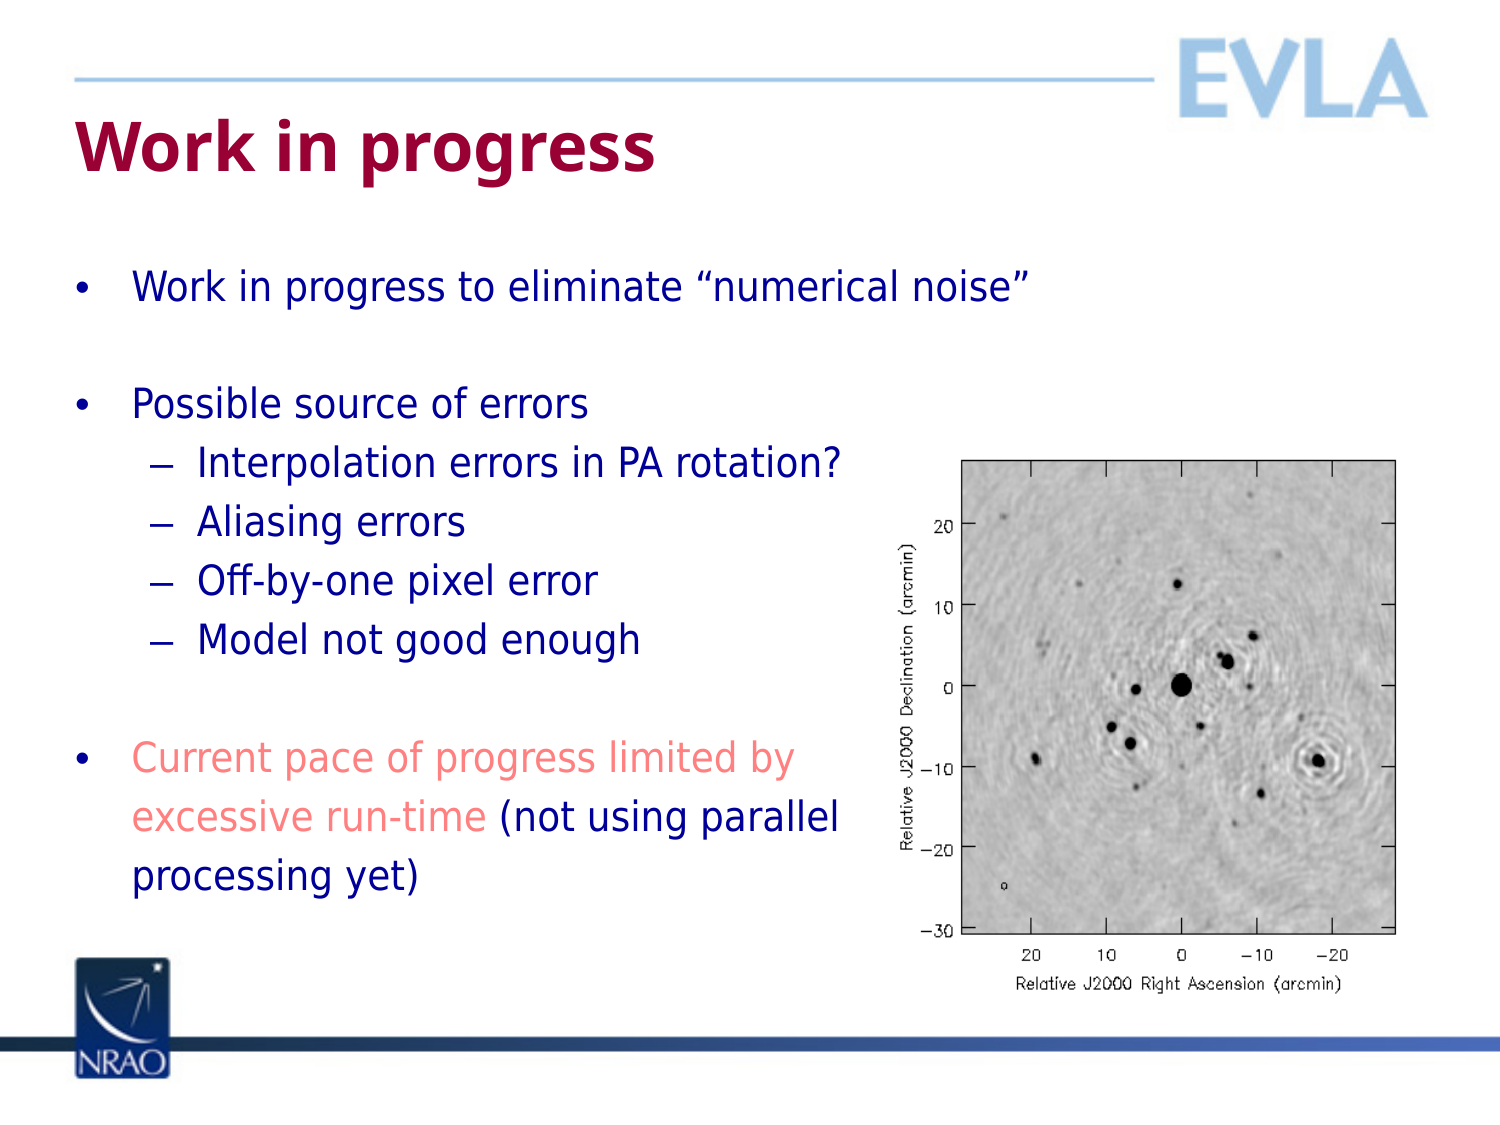

# Work in progress
Work in progress to eliminate “numerical noise”
Possible source of errors
Interpolation errors in PA rotation?
Aliasing errors
Off-by-one pixel error
Model not good enough
Current pace of progress limited by
excessive run-time (not using parallel
processing yet)